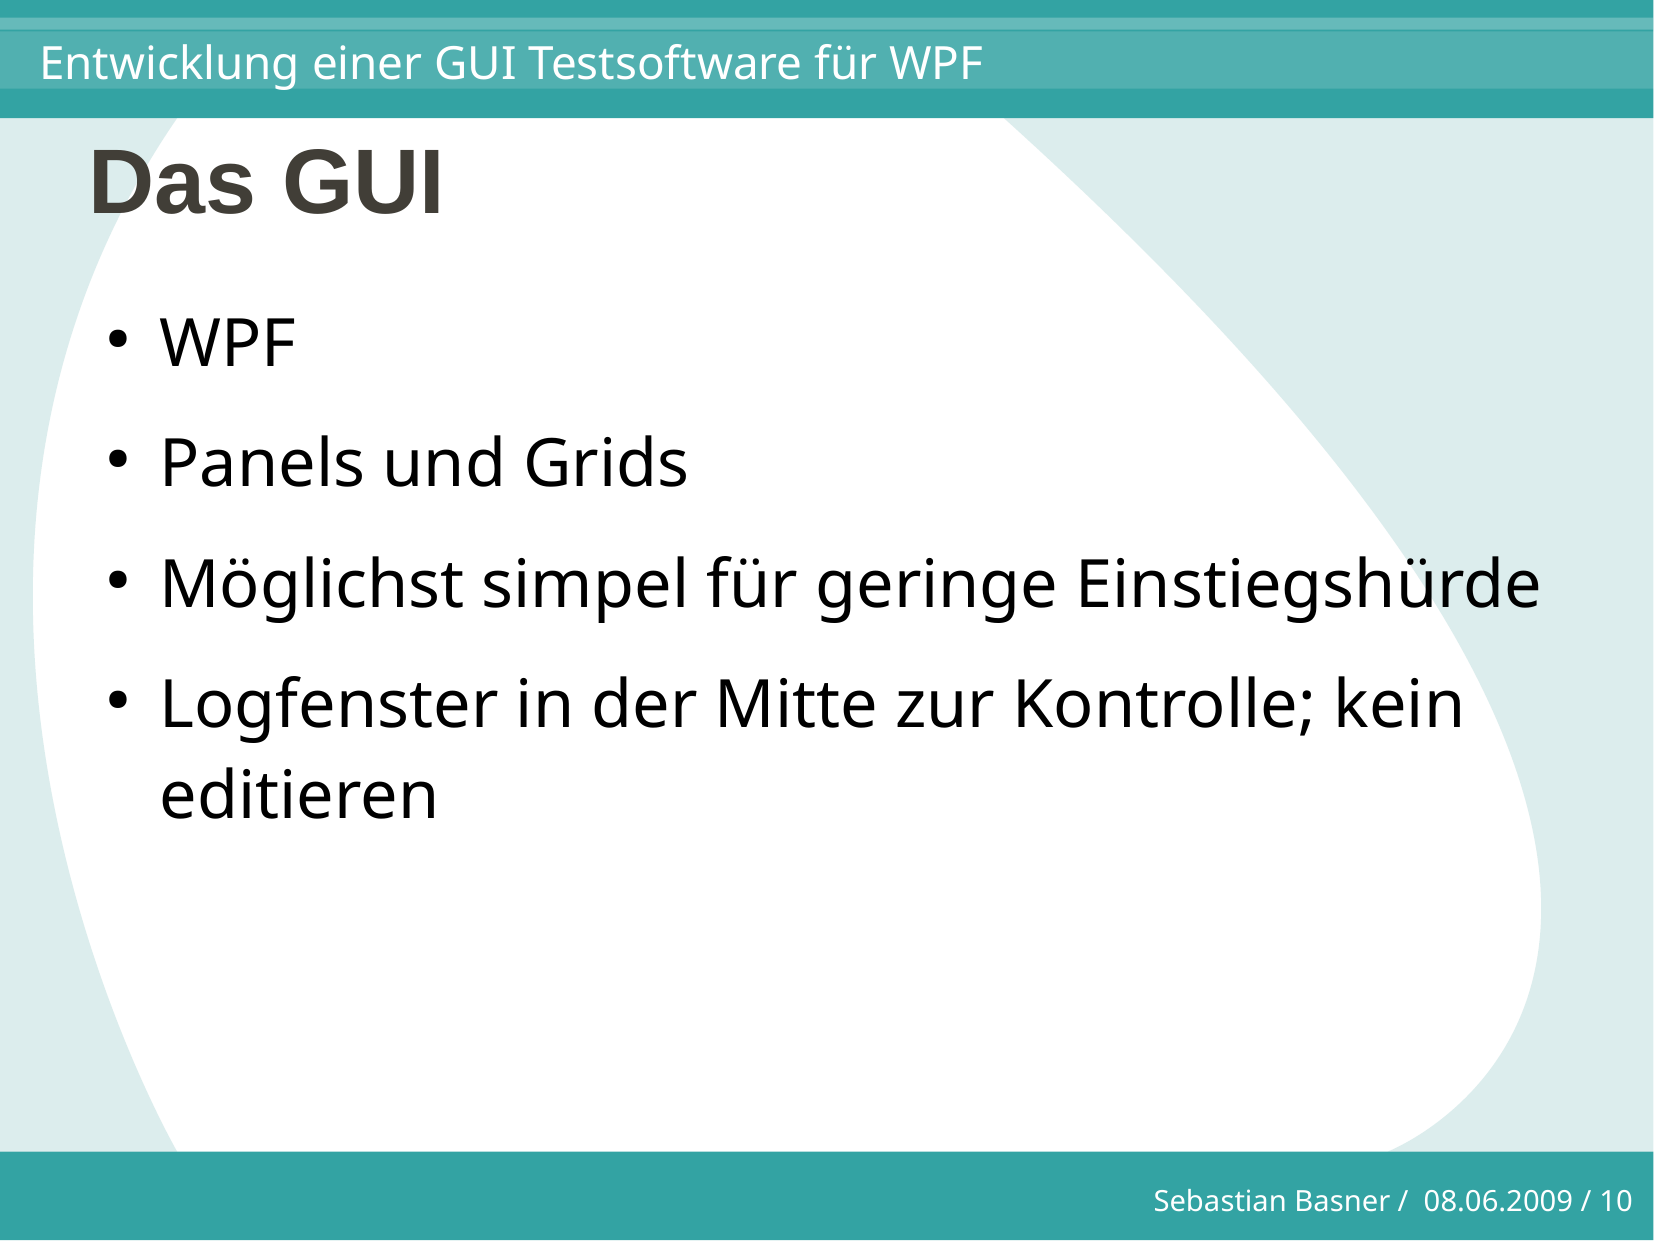

# Das GUI
WPF
Panels und Grids
Möglichst simpel für geringe Einstiegshürde
Logfenster in der Mitte zur Kontrolle; kein editieren